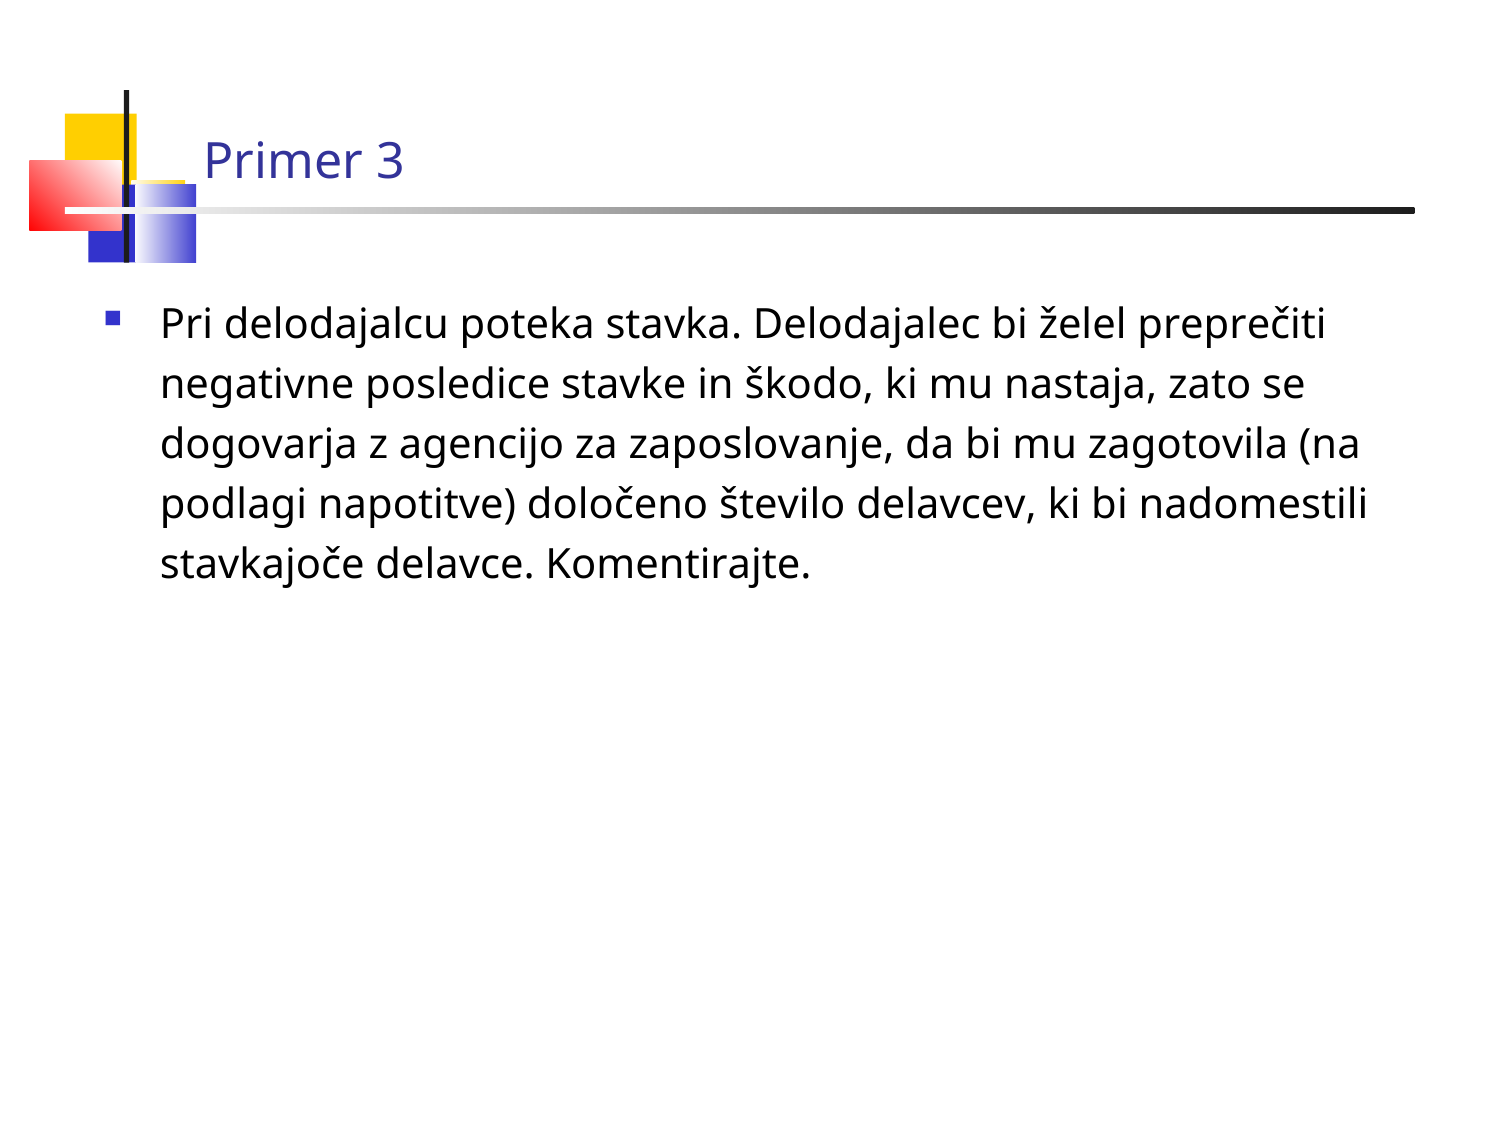

# Primer 3
Pri delodajalcu poteka stavka. Delodajalec bi želel preprečiti negativne posledice stavke in škodo, ki mu nastaja, zato se dogovarja z agencijo za zaposlovanje, da bi mu zagotovila (na podlagi napotitve) določeno število delavcev, ki bi nadomestili stavkajoče delavce. Komentirajte.